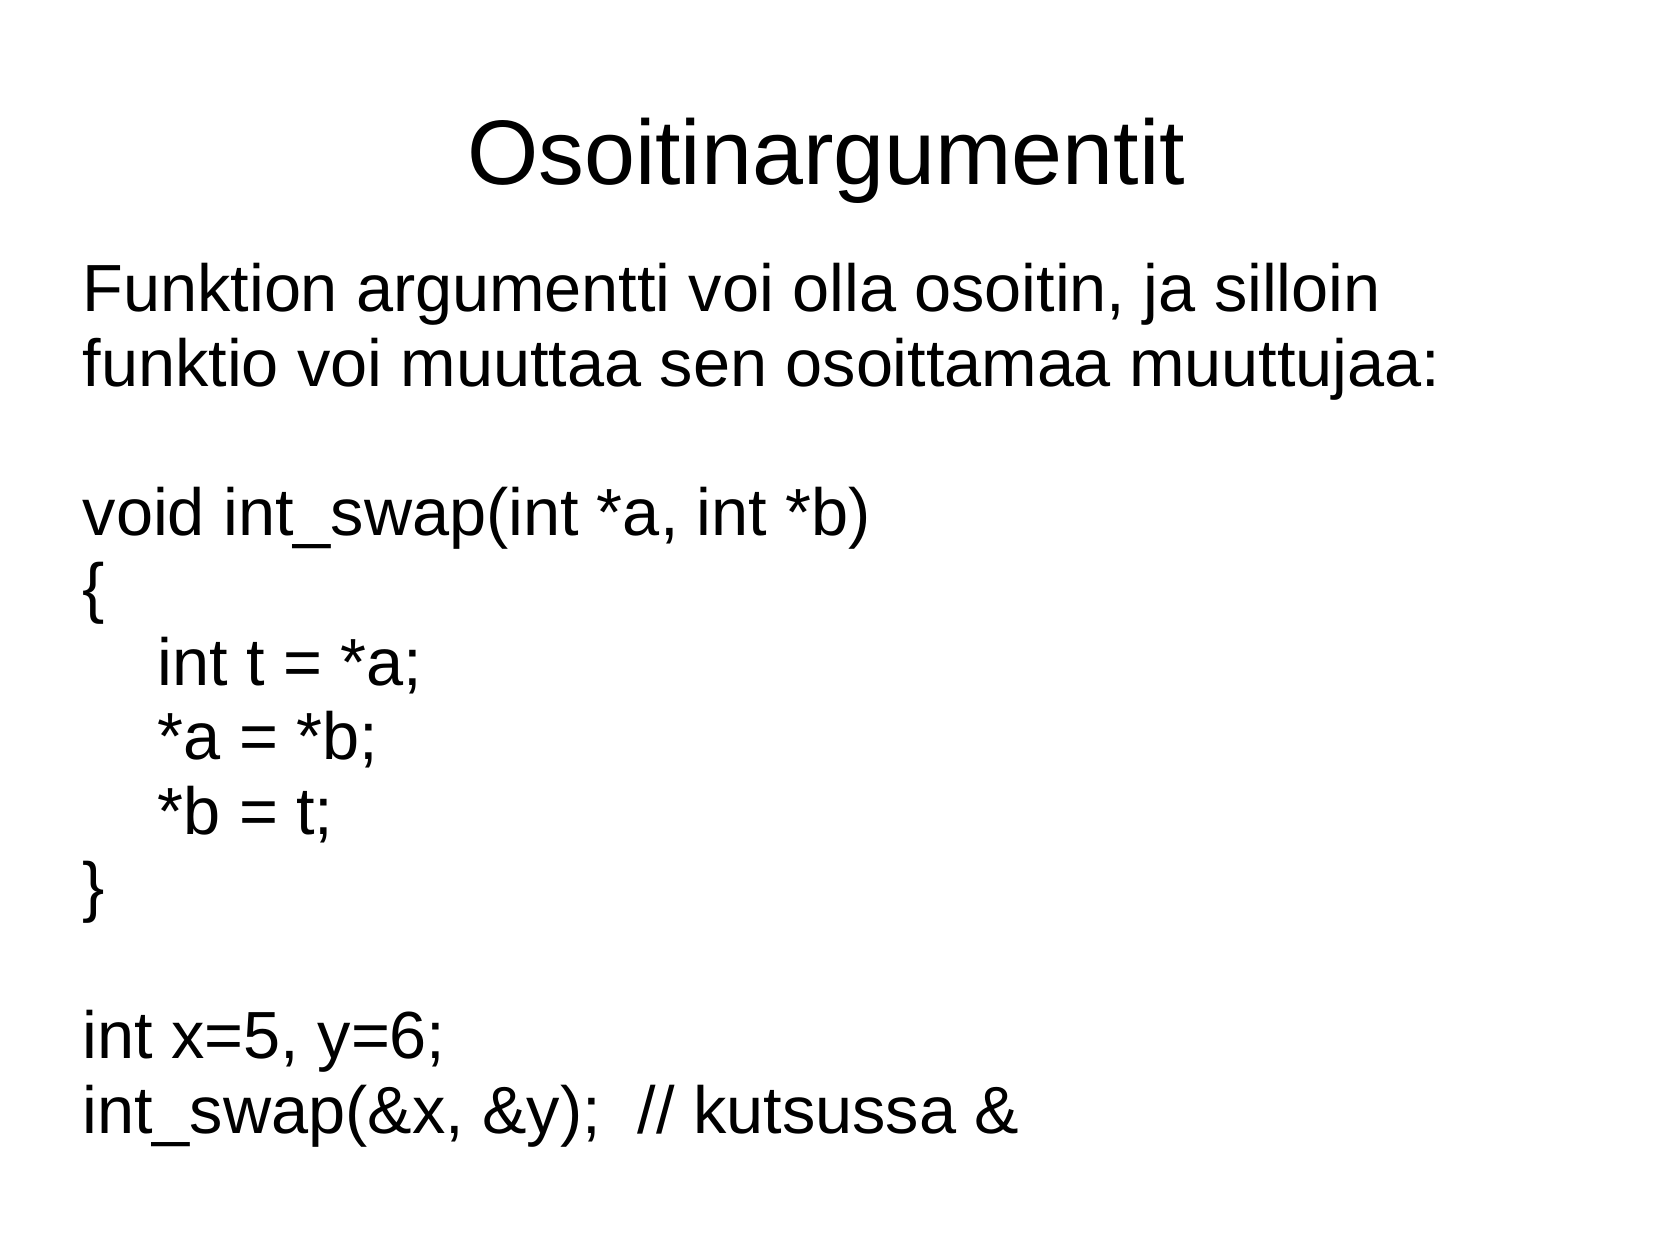

# Osoitinargumentit
Funktion argumentti voi olla osoitin, ja silloin funktio voi muuttaa sen osoittamaa muuttujaa:
void int_swap(int *a, int *b)
{
	int t = *a;
	*a = *b;
	*b = t;
}
int x=5, y=6;
int_swap(&x, &y); // kutsussa &